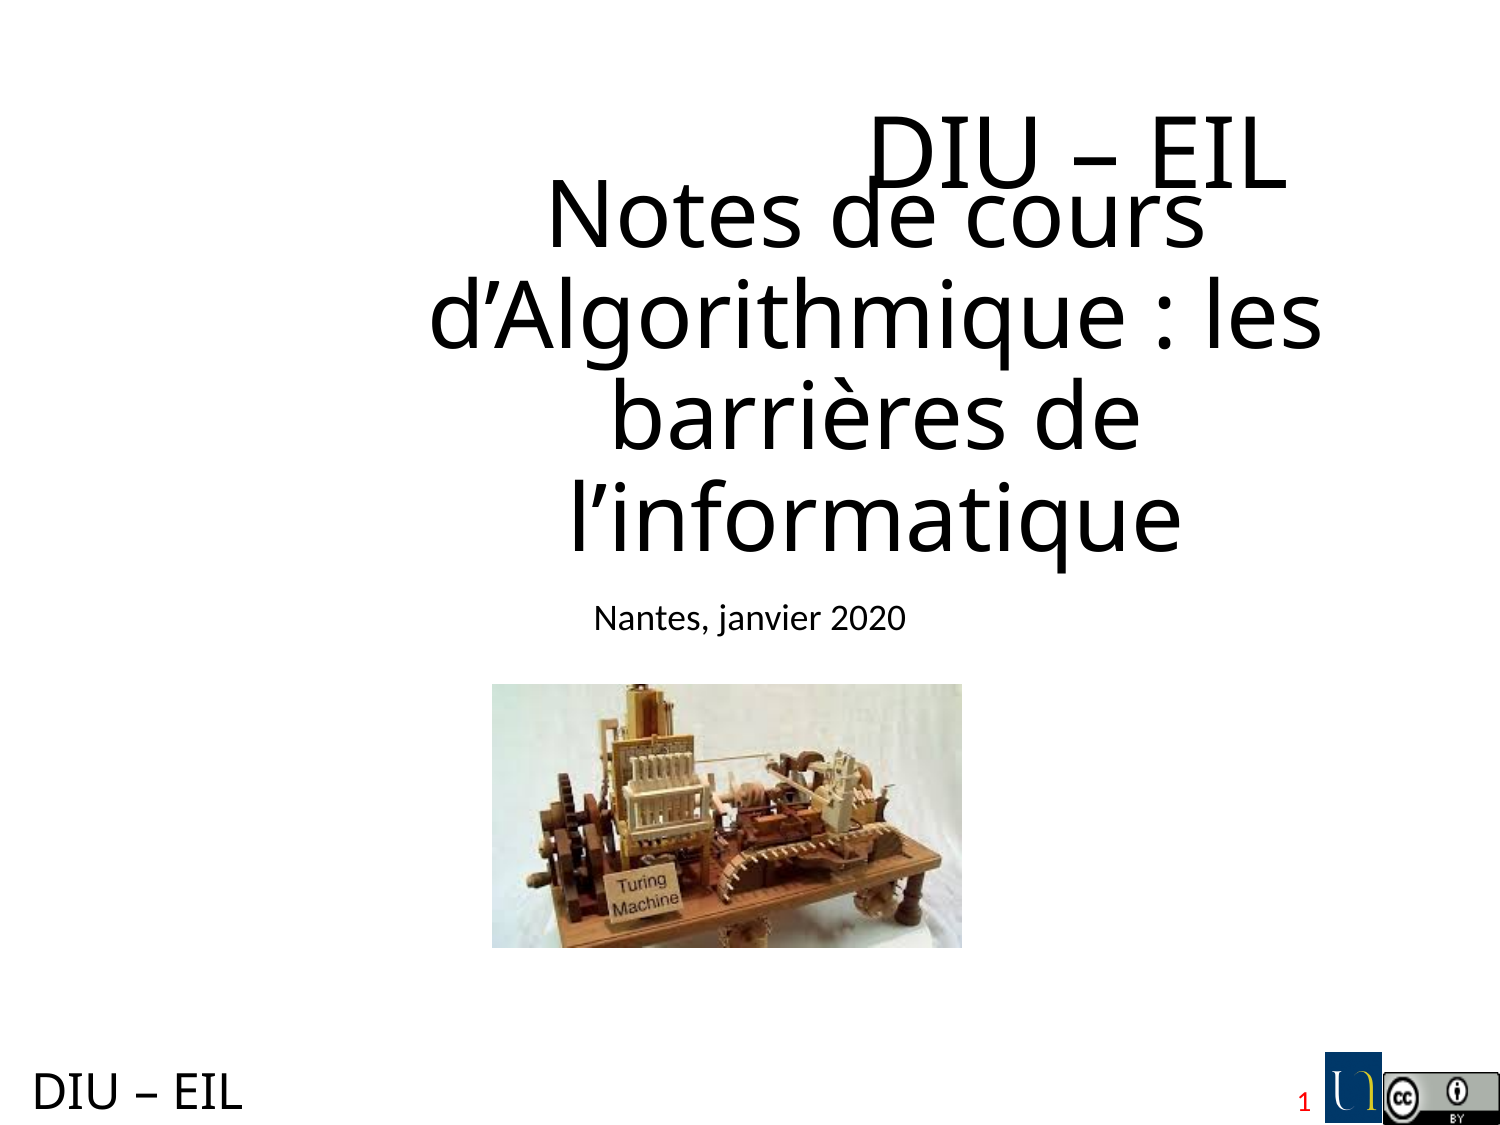

DIU – EIL
# Notes de cours d’Algorithmique : les barrières de l’informatique
Nantes, janvier 2020